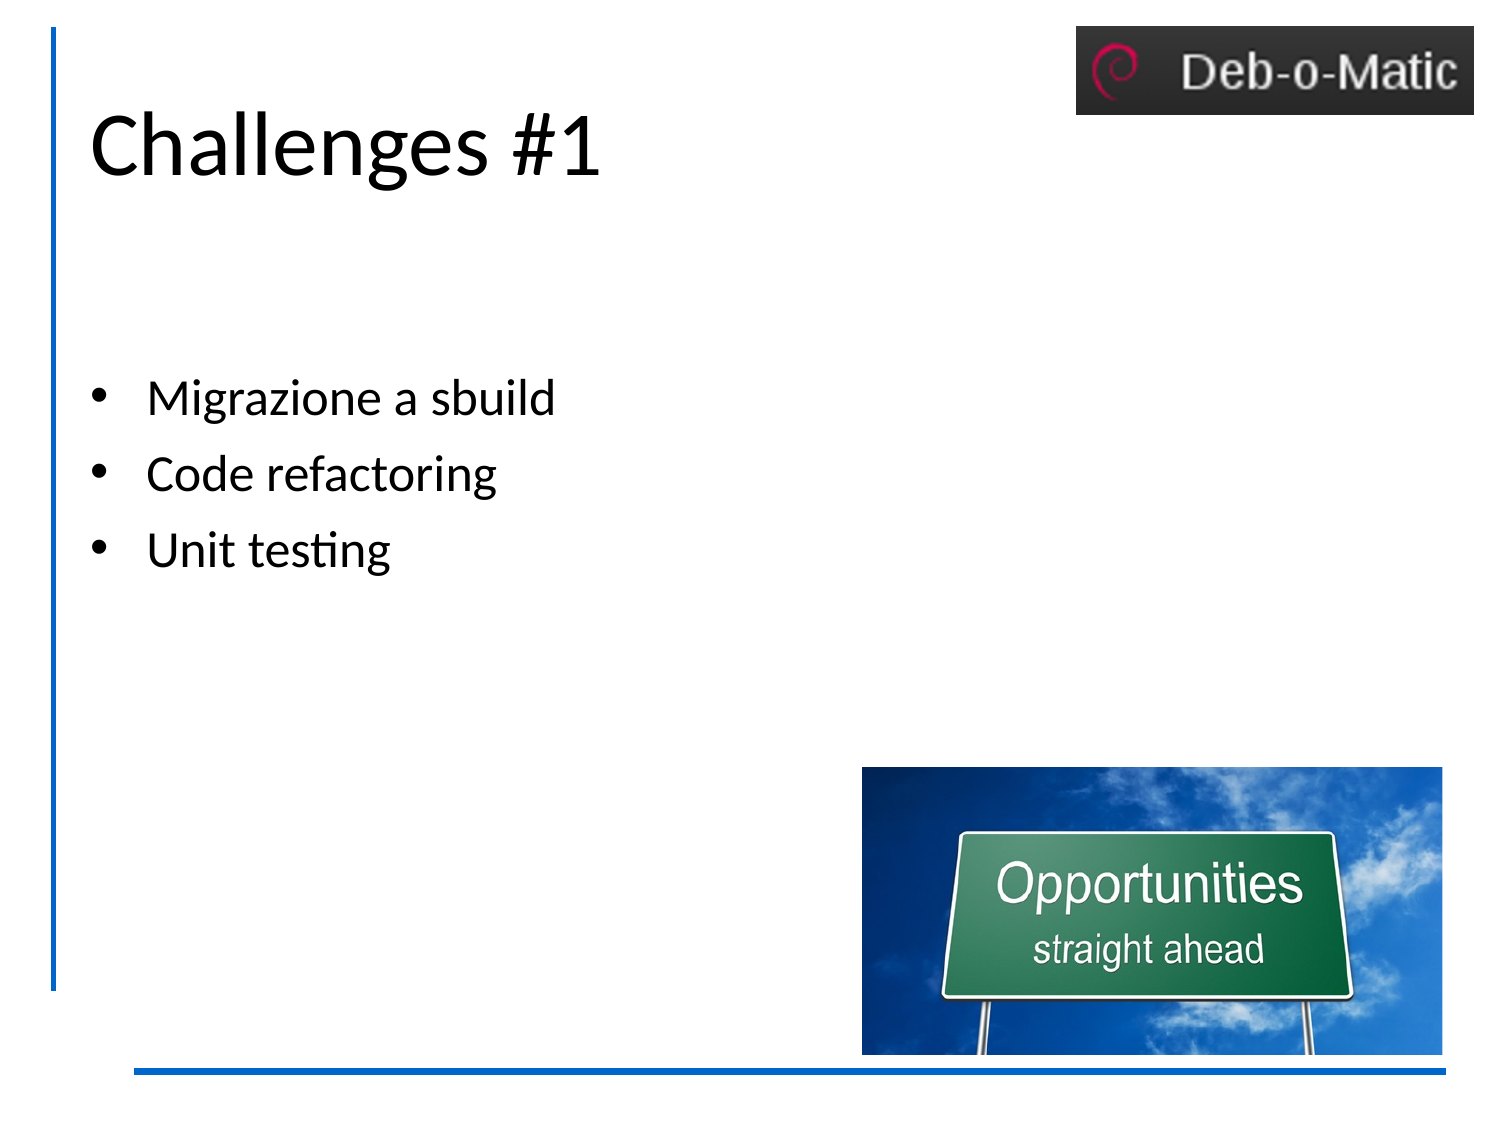

# Challenges #1
Migrazione a sbuild
Code refactoring
Unit testing